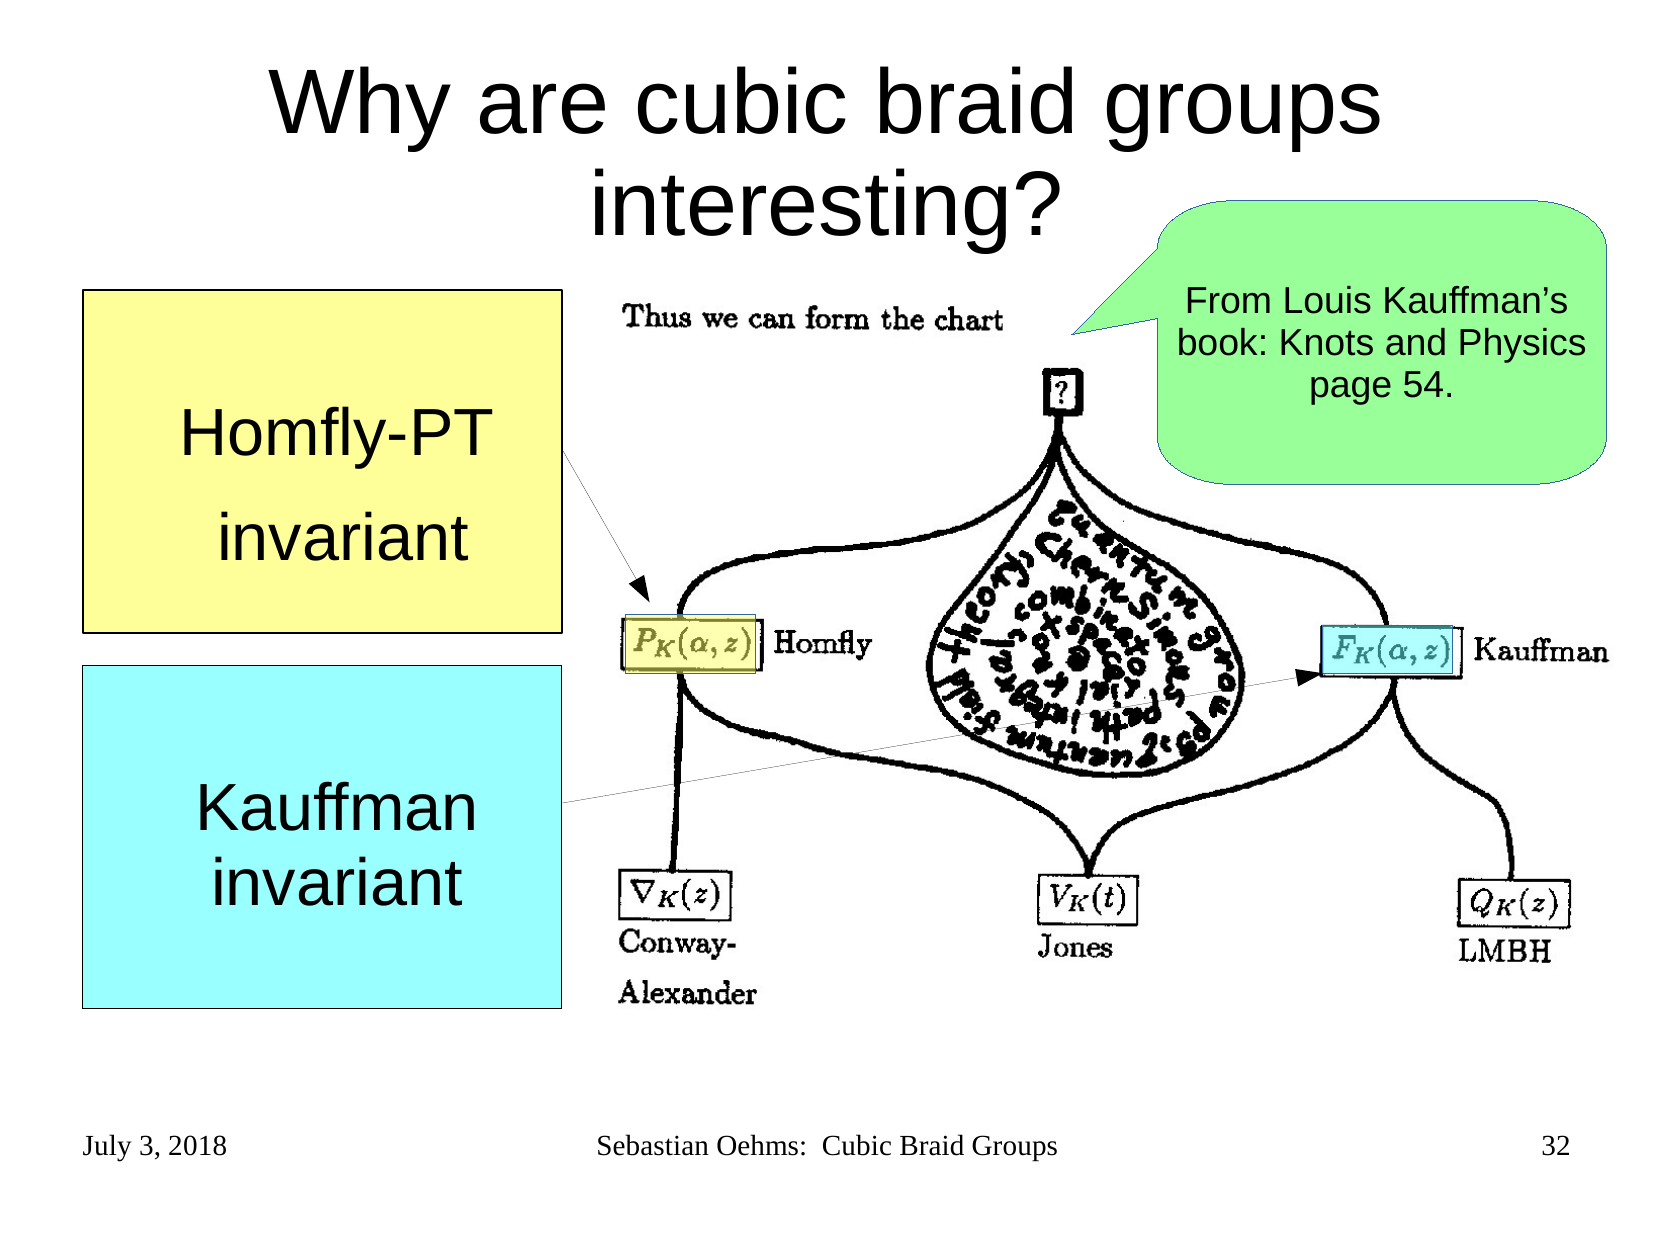

# Why are cubic braid groups interesting?
From Louis Kauffman’s
book: Knots and Physics
page 54.
Homfly-PT
invariant
Kauffman invariant
July 3, 2018
Sebastian Oehms: Cubic Braid Groups
32